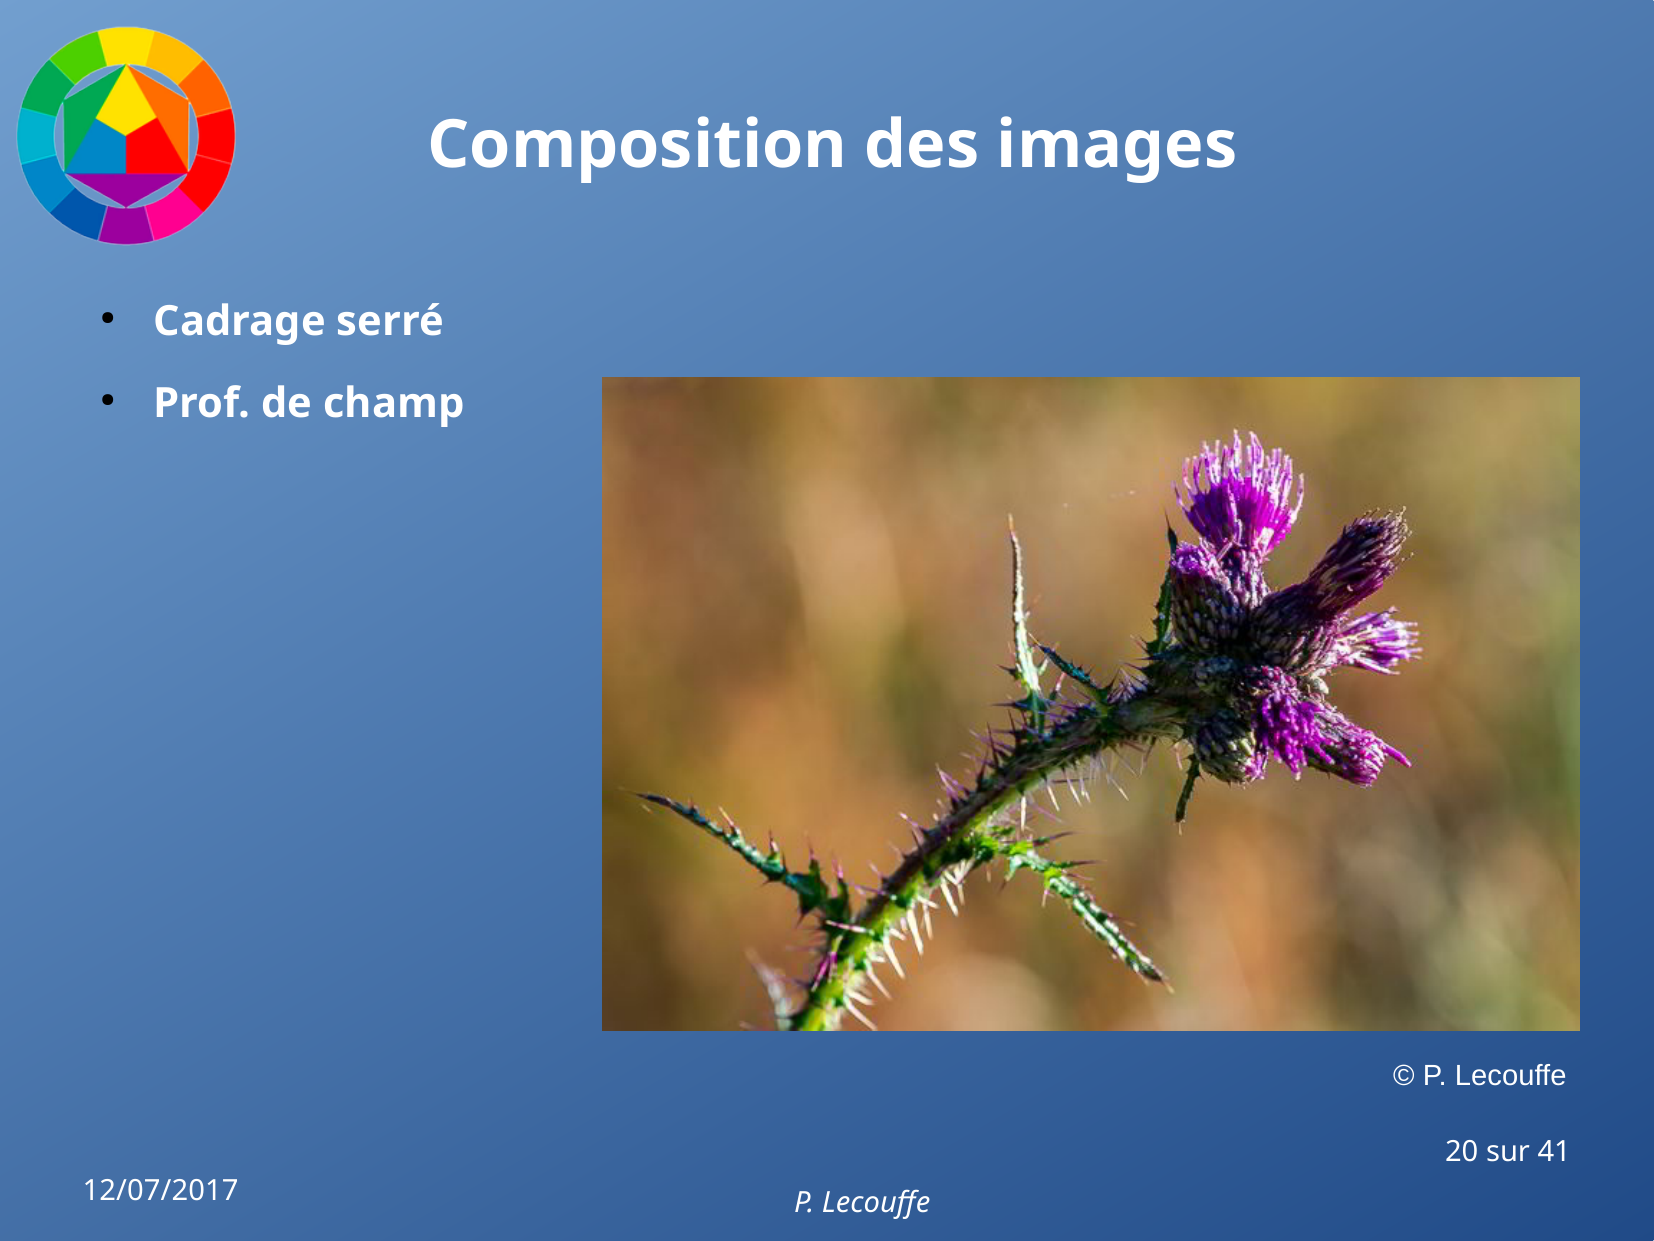

# Composition des images
Cadrage serré
Prof. de champ
 © P. Lecouffe
Bonjour
20